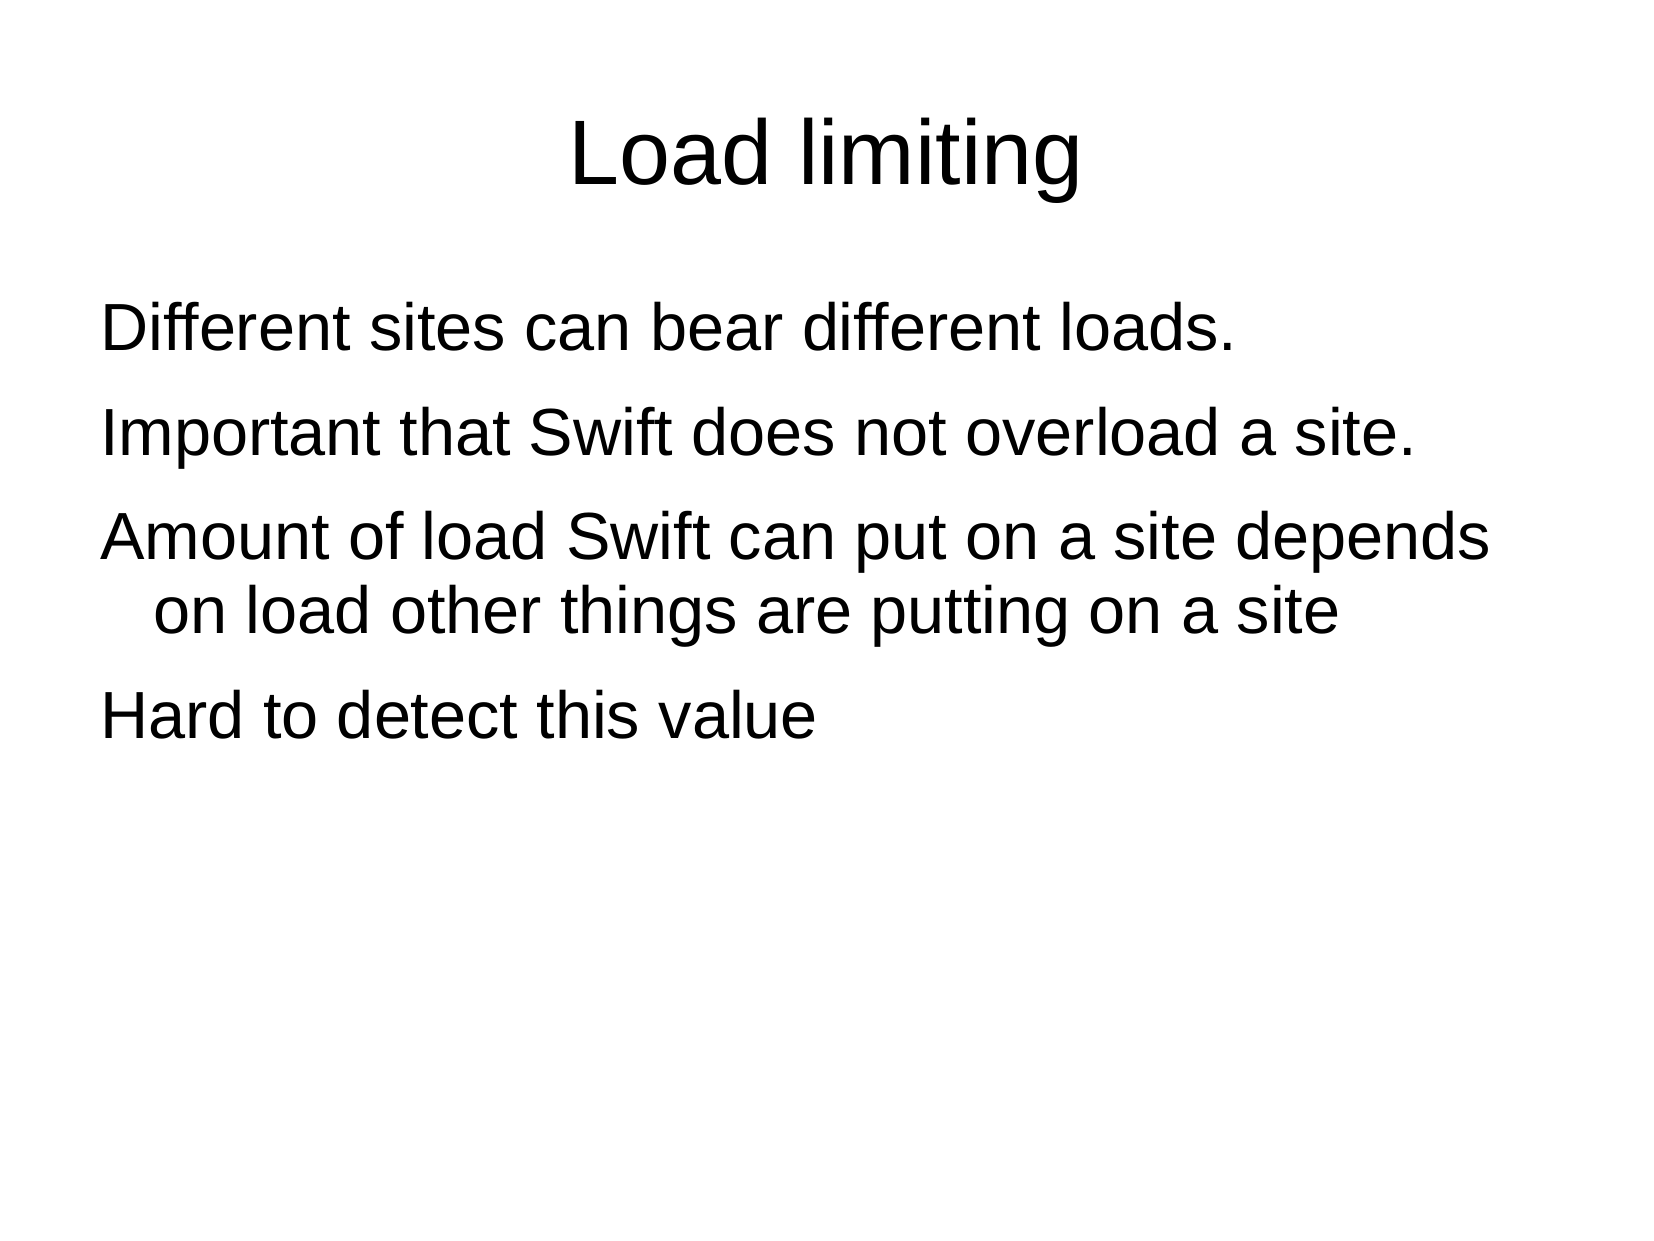

# Load limiting
Different sites can bear different loads.
Important that Swift does not overload a site.
Amount of load Swift can put on a site depends on load other things are putting on a site
Hard to detect this value